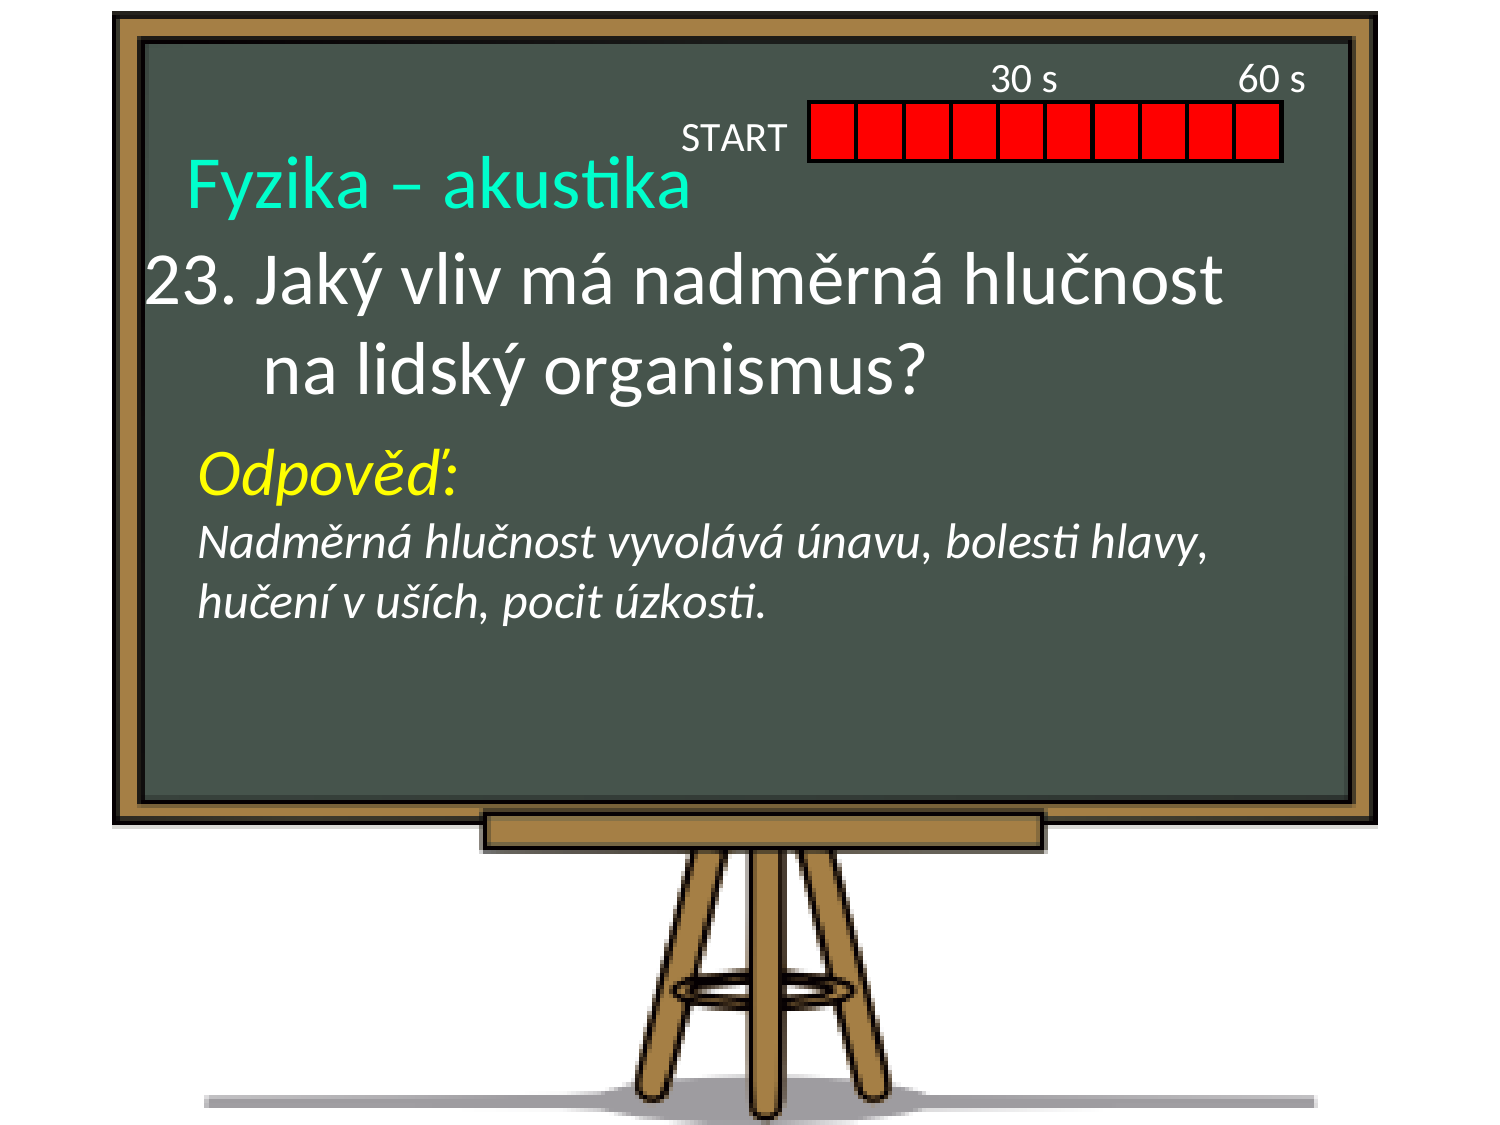

30 s
60 s
START
Fyzika – akustika
23. Jaký vliv má nadměrná hlučnost
 na lidský organismus?
Odpověď:
Nadměrná hlučnost vyvolává únavu, bolesti hlavy, hučení v uších, pocit úzkosti.